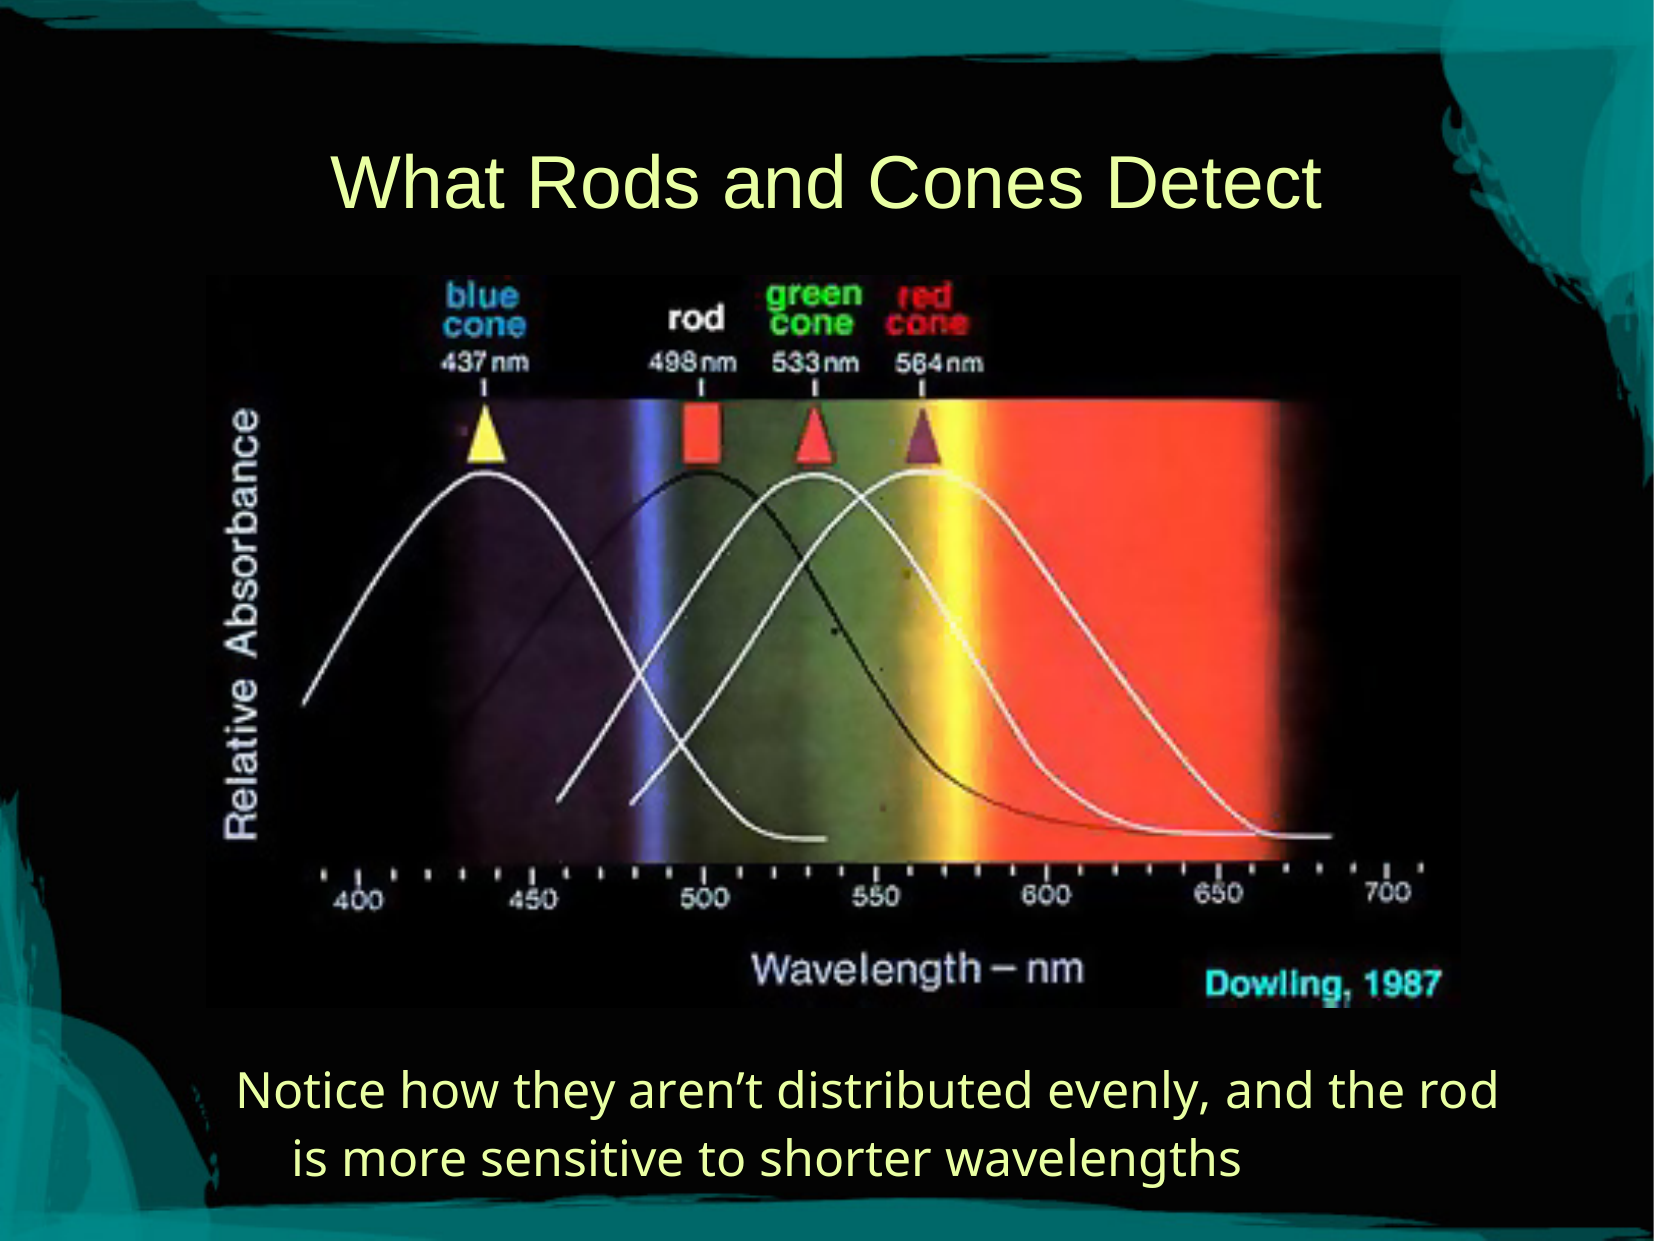

# What Rods and Cones Detect
Notice how they aren’t distributed evenly, and the rod is more sensitive to shorter wavelengths